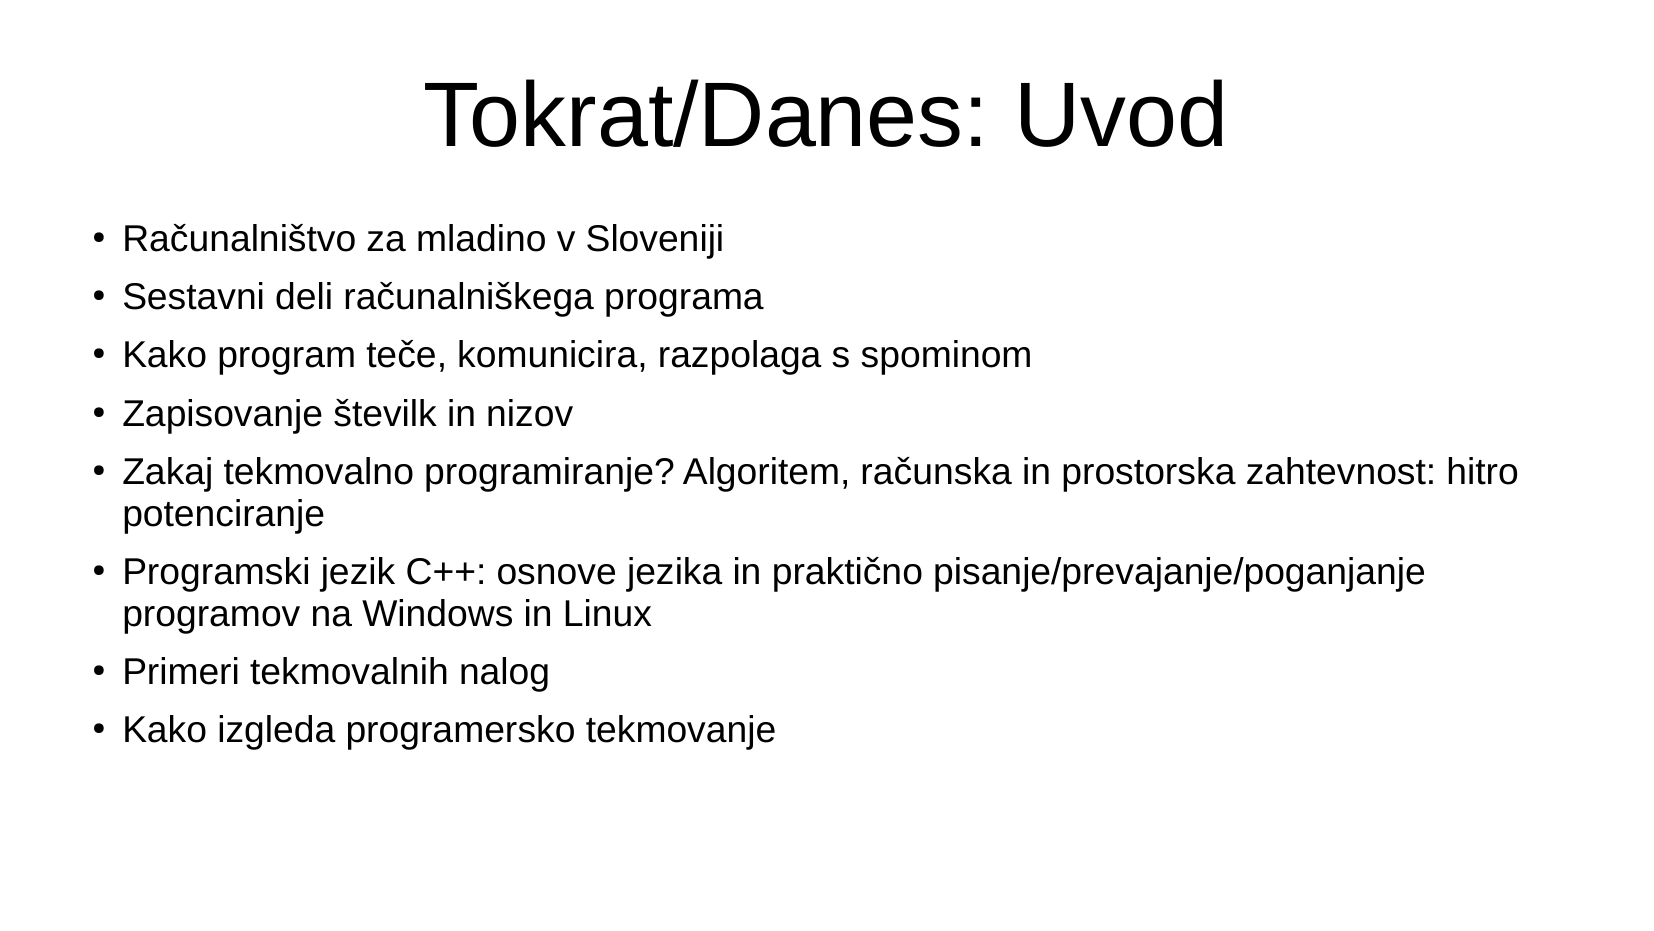

# Tokrat/Danes: Uvod
Računalništvo za mladino v Sloveniji
Sestavni deli računalniškega programa
Kako program teče, komunicira, razpolaga s spominom
Zapisovanje številk in nizov
Zakaj tekmovalno programiranje? Algoritem, računska in prostorska zahtevnost: hitro potenciranje
Programski jezik C++: osnove jezika in praktično pisanje/prevajanje/poganjanje programov na Windows in Linux
Primeri tekmovalnih nalog
Kako izgleda programersko tekmovanje